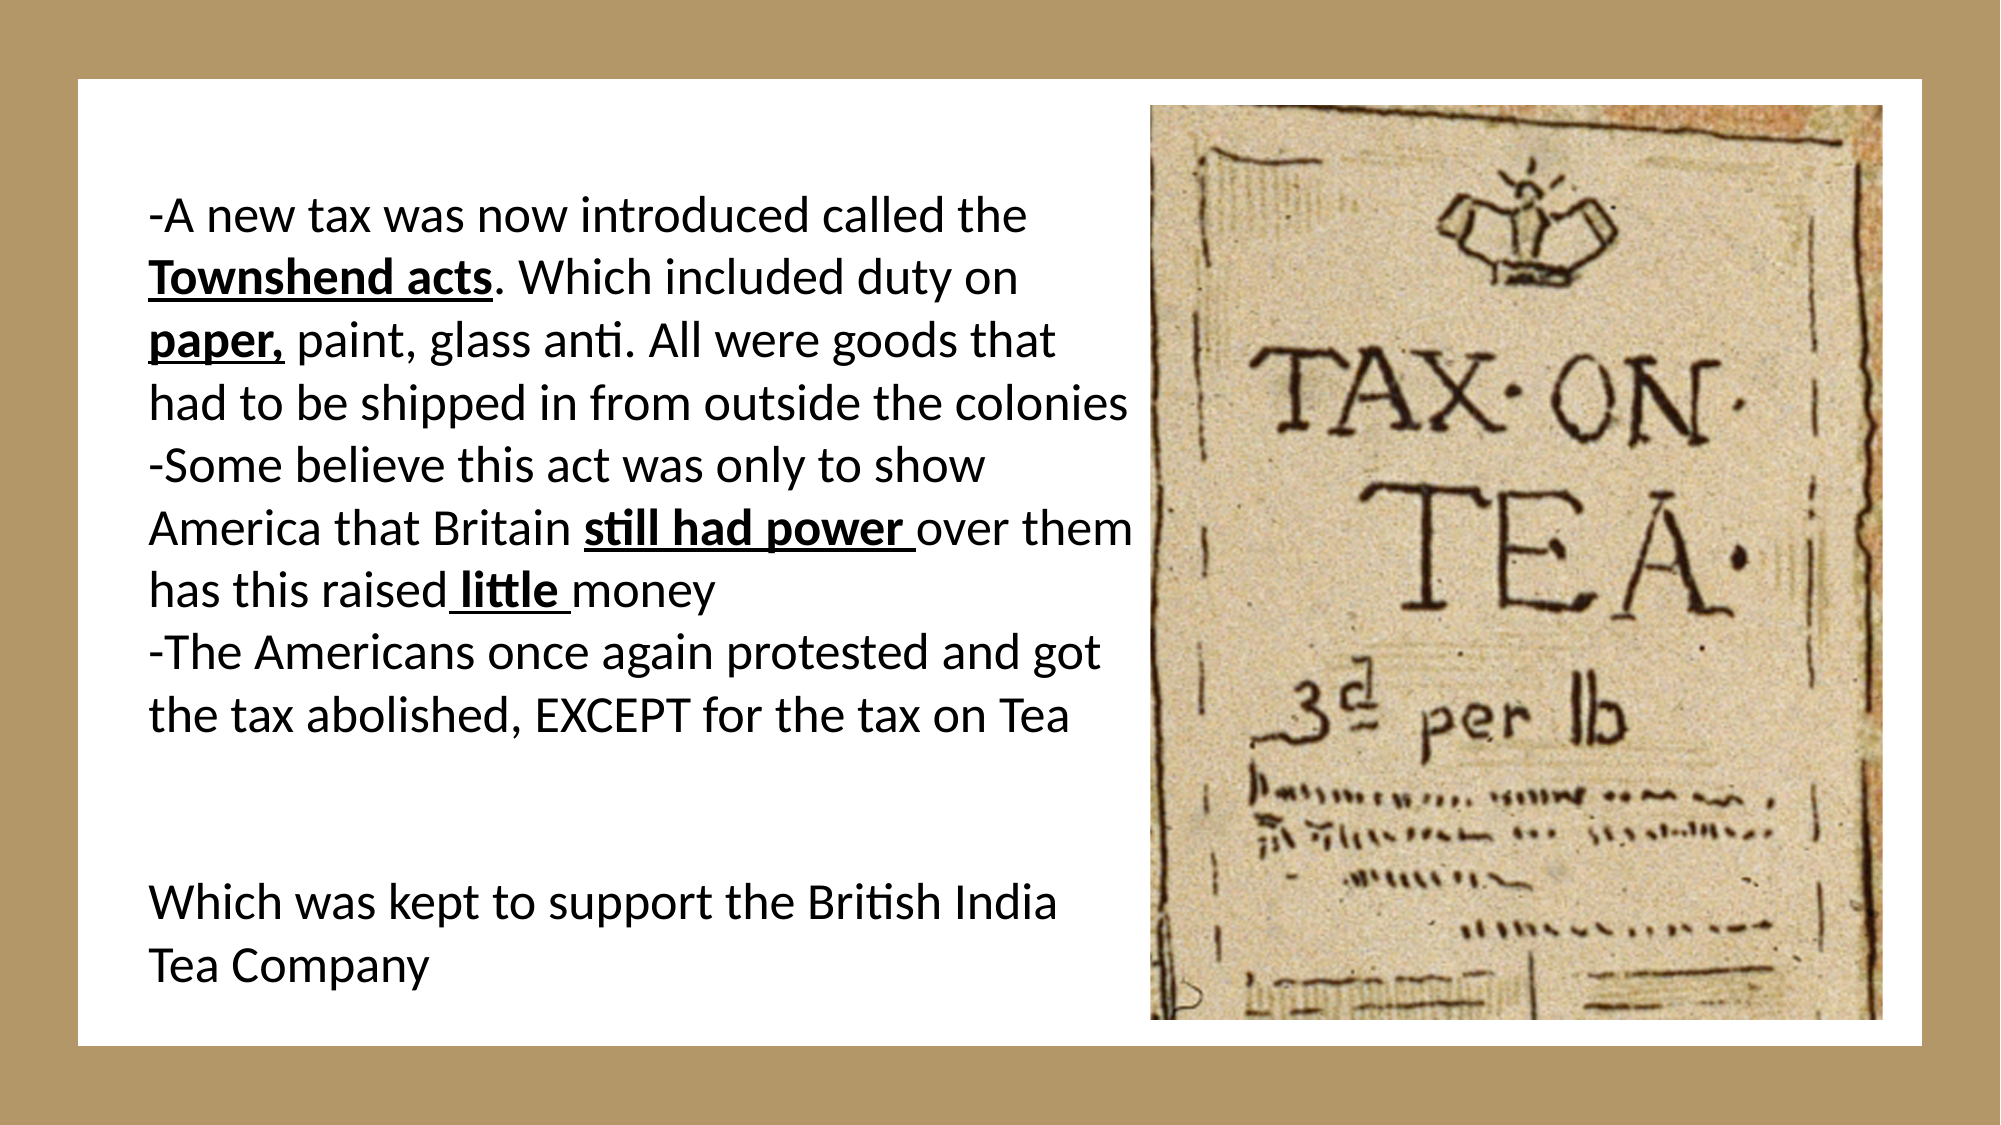

-A new tax was now introduced called the Townshend acts. Which included duty on paper, paint, glass anti. All were goods that had to be shipped in from outside the colonies
-Some believe this act was only to show America that Britain still had power over them has this raised little money
-The Americans once again protested and got the tax abolished, EXCEPT for the tax on Tea
Which was kept to support the British India Tea Company